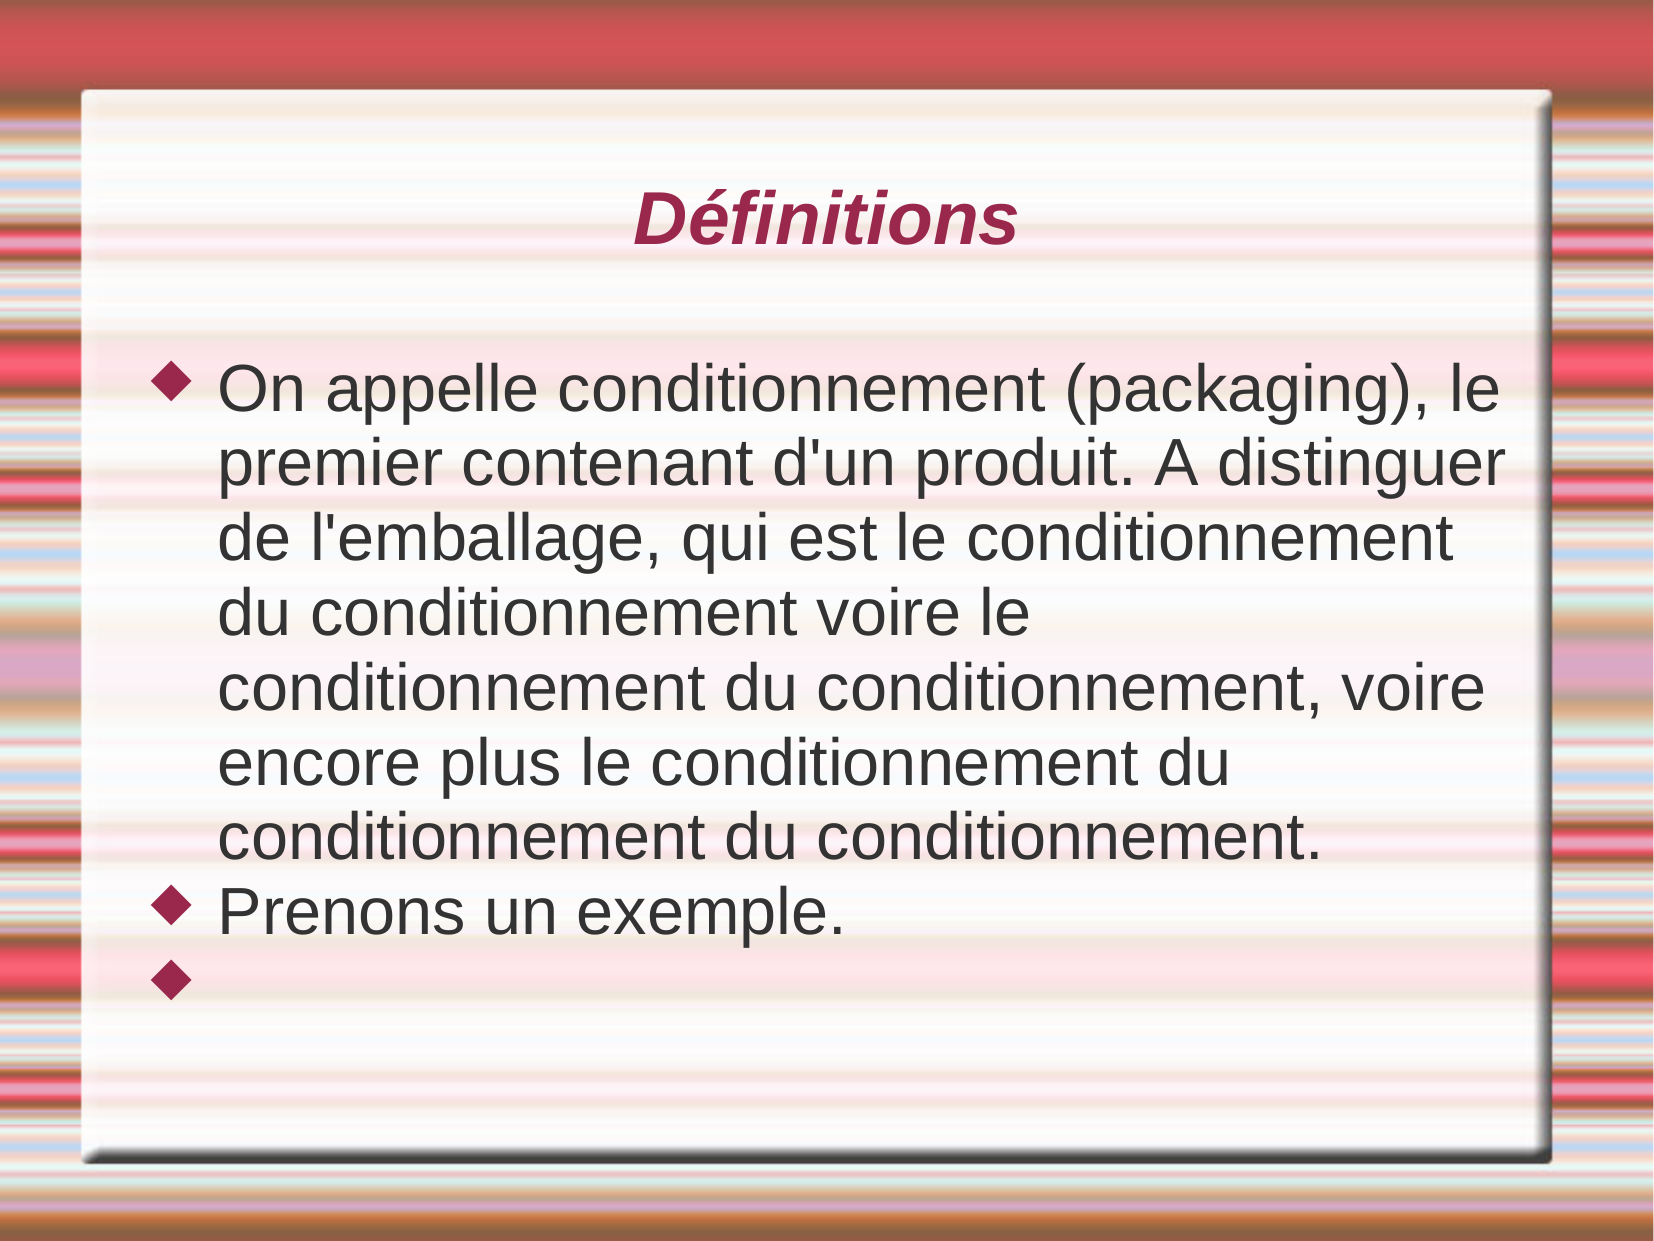

# Définitions
On appelle conditionnement (packaging), le premier contenant d'un produit. A distinguer de l'emballage, qui est le conditionnement du conditionnement voire le conditionnement du conditionnement, voire encore plus le conditionnement du conditionnement du conditionnement.
Prenons un exemple.